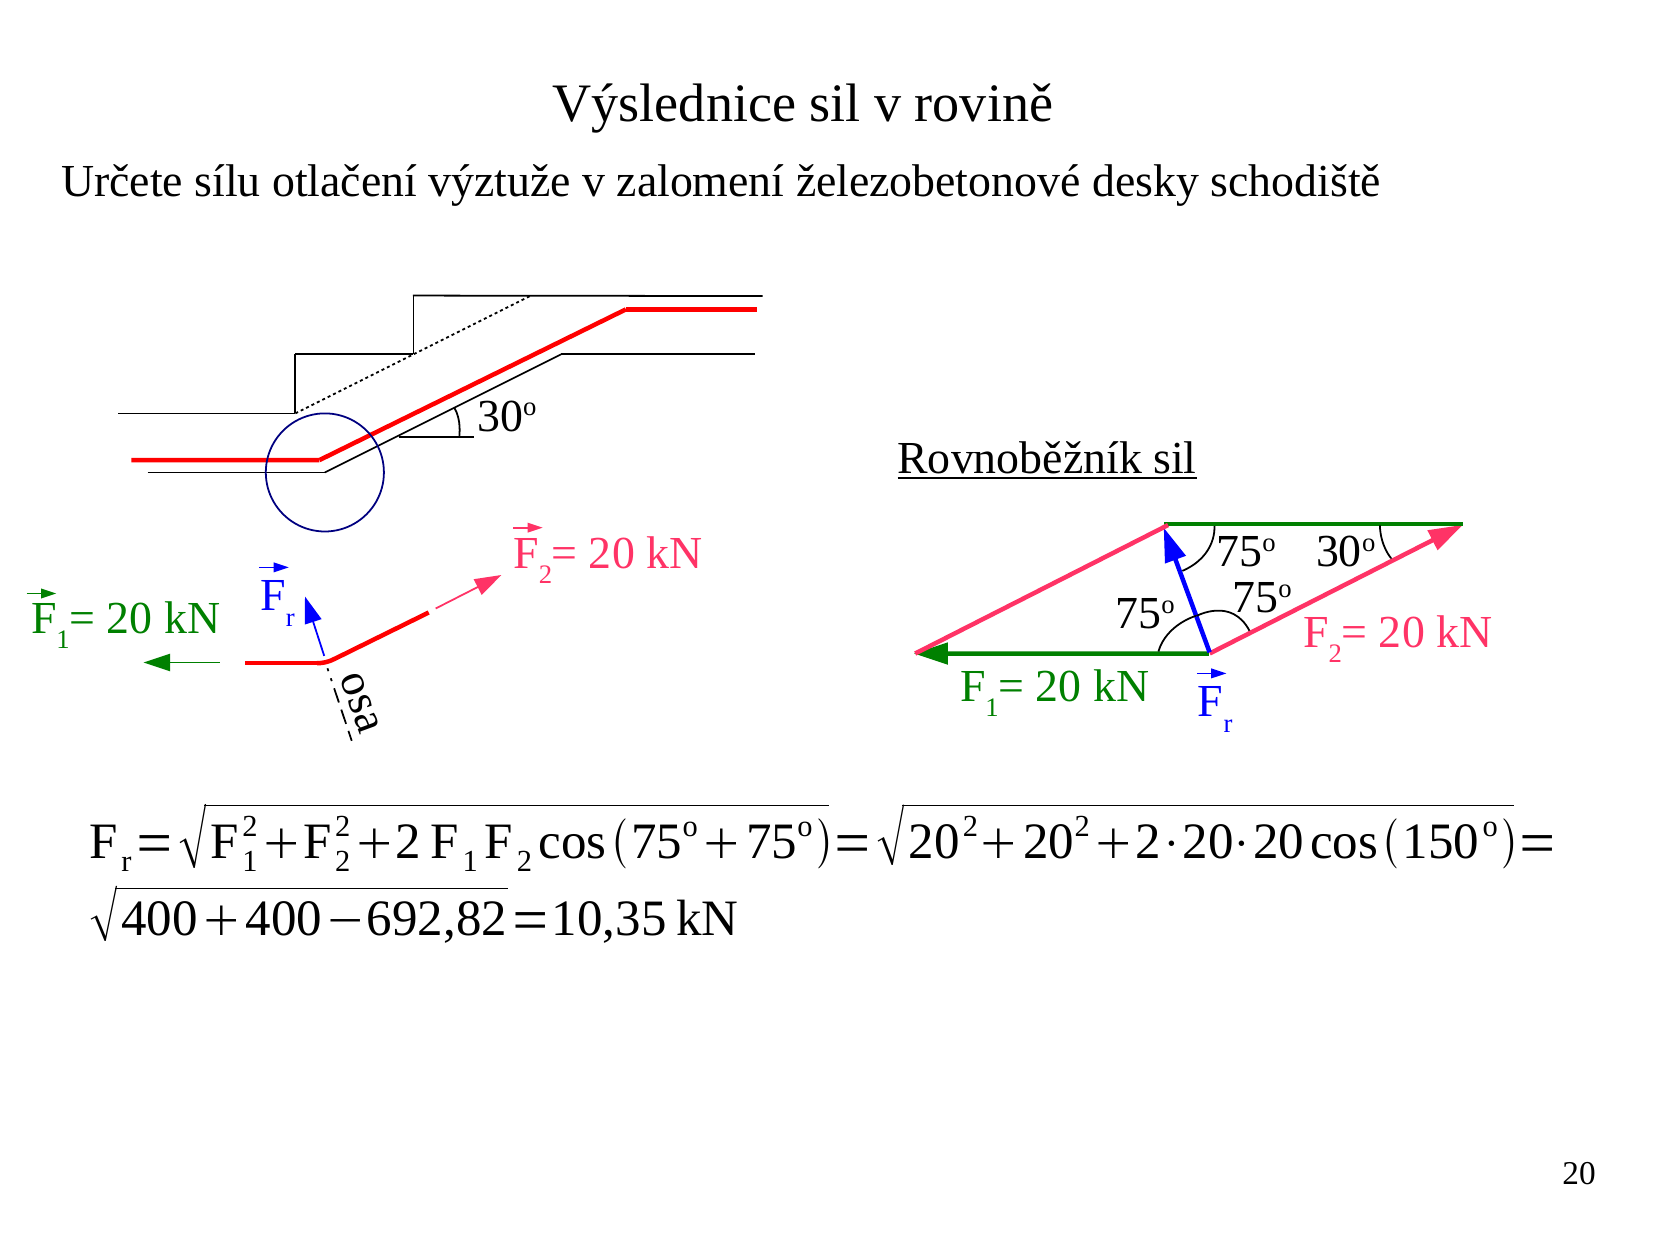

# Výslednice sil v rovině
Určete sílu otlačení výztuže v zalomení železobetonové desky schodiště
30o
Rovnoběžník sil
75o
30o
F2= 20 kN
75o
Fr
75o
F1= 20 kN
F2= 20 kN
F1= 20 kN
osa
Fr
20